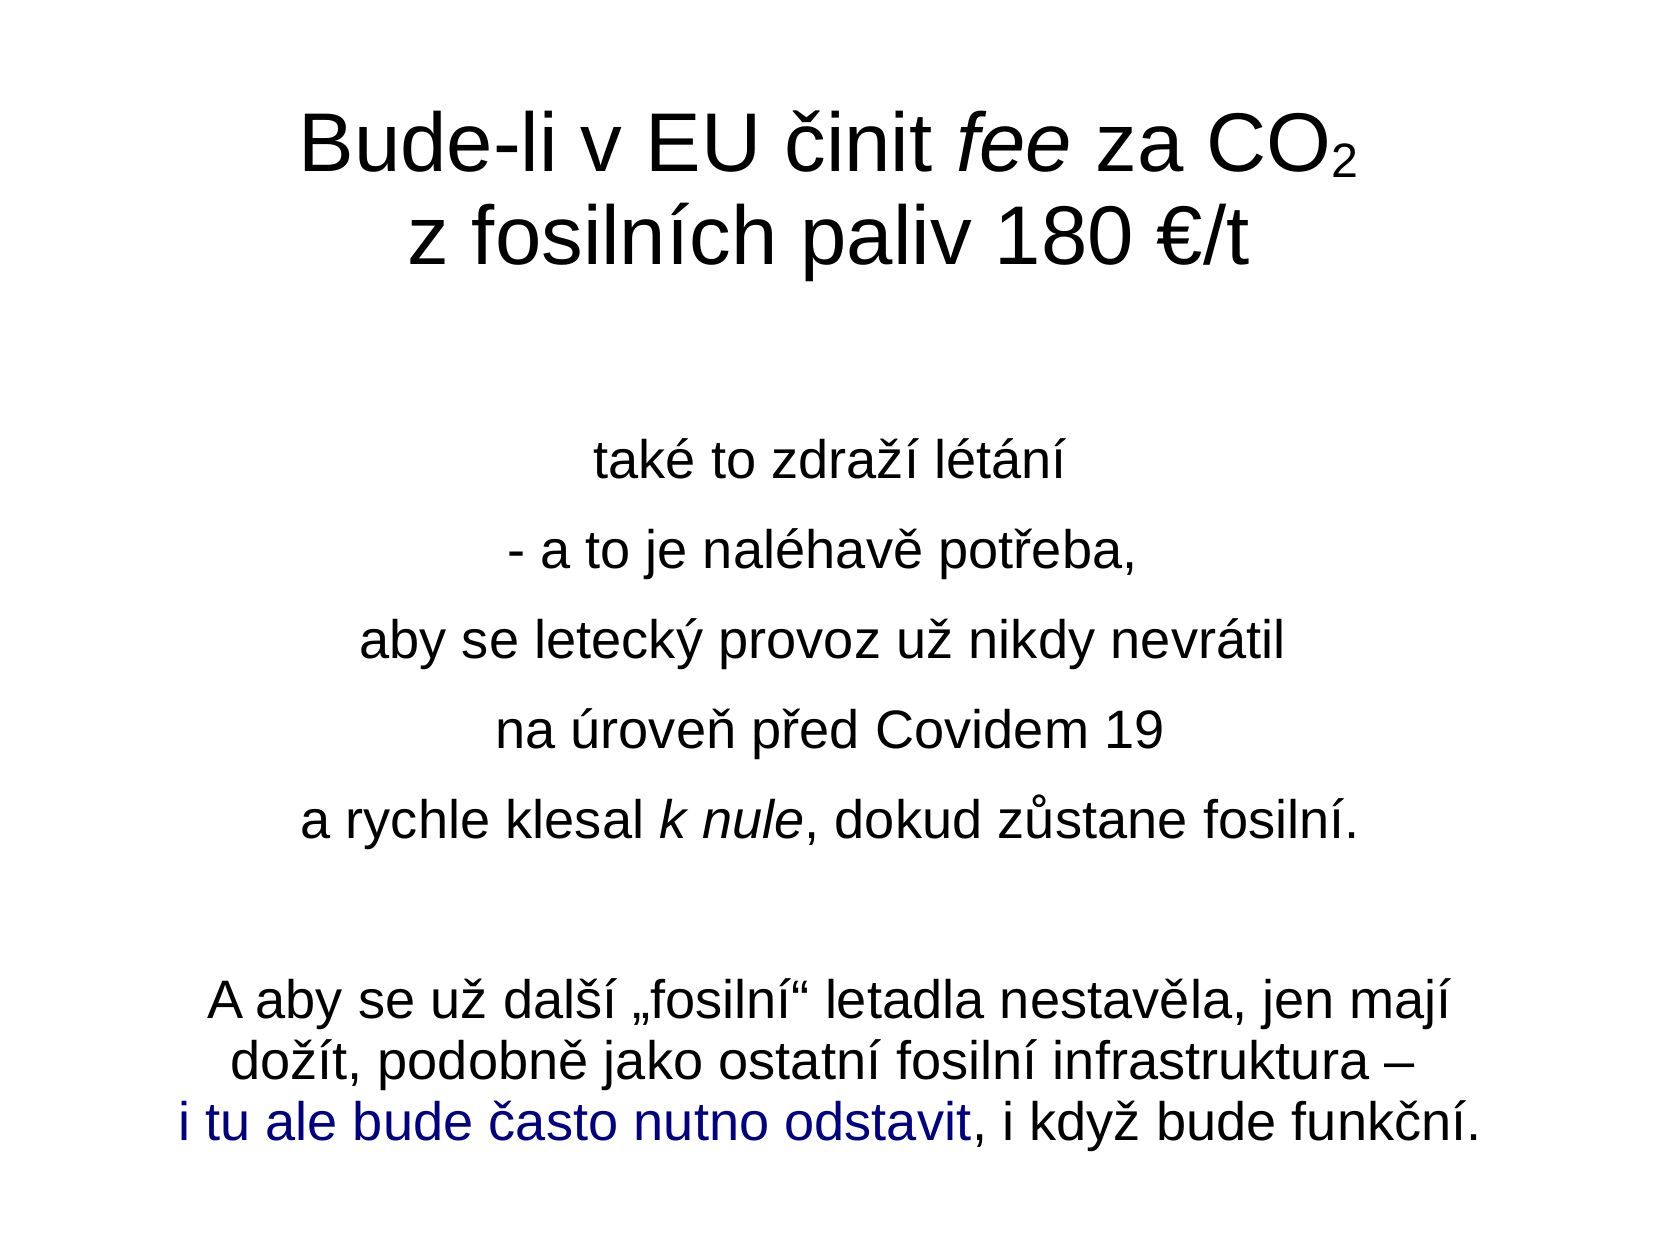

# Bude-li v EU činit fee za CO2 z fosilních paliv 180 €/t
také to zdraží létání
- a to je naléhavě potřeba,
aby se letecký provoz už nikdy nevrátil
na úroveň před Covidem 19
a rychle klesal k nule, dokud zůstane fosilní.
A aby se už další „fosilní“ letadla nestavěla, jen mají dožít, podobně jako ostatní fosilní infrastruktura – i tu ale bude často nutno odstavit, i když bude funkční.